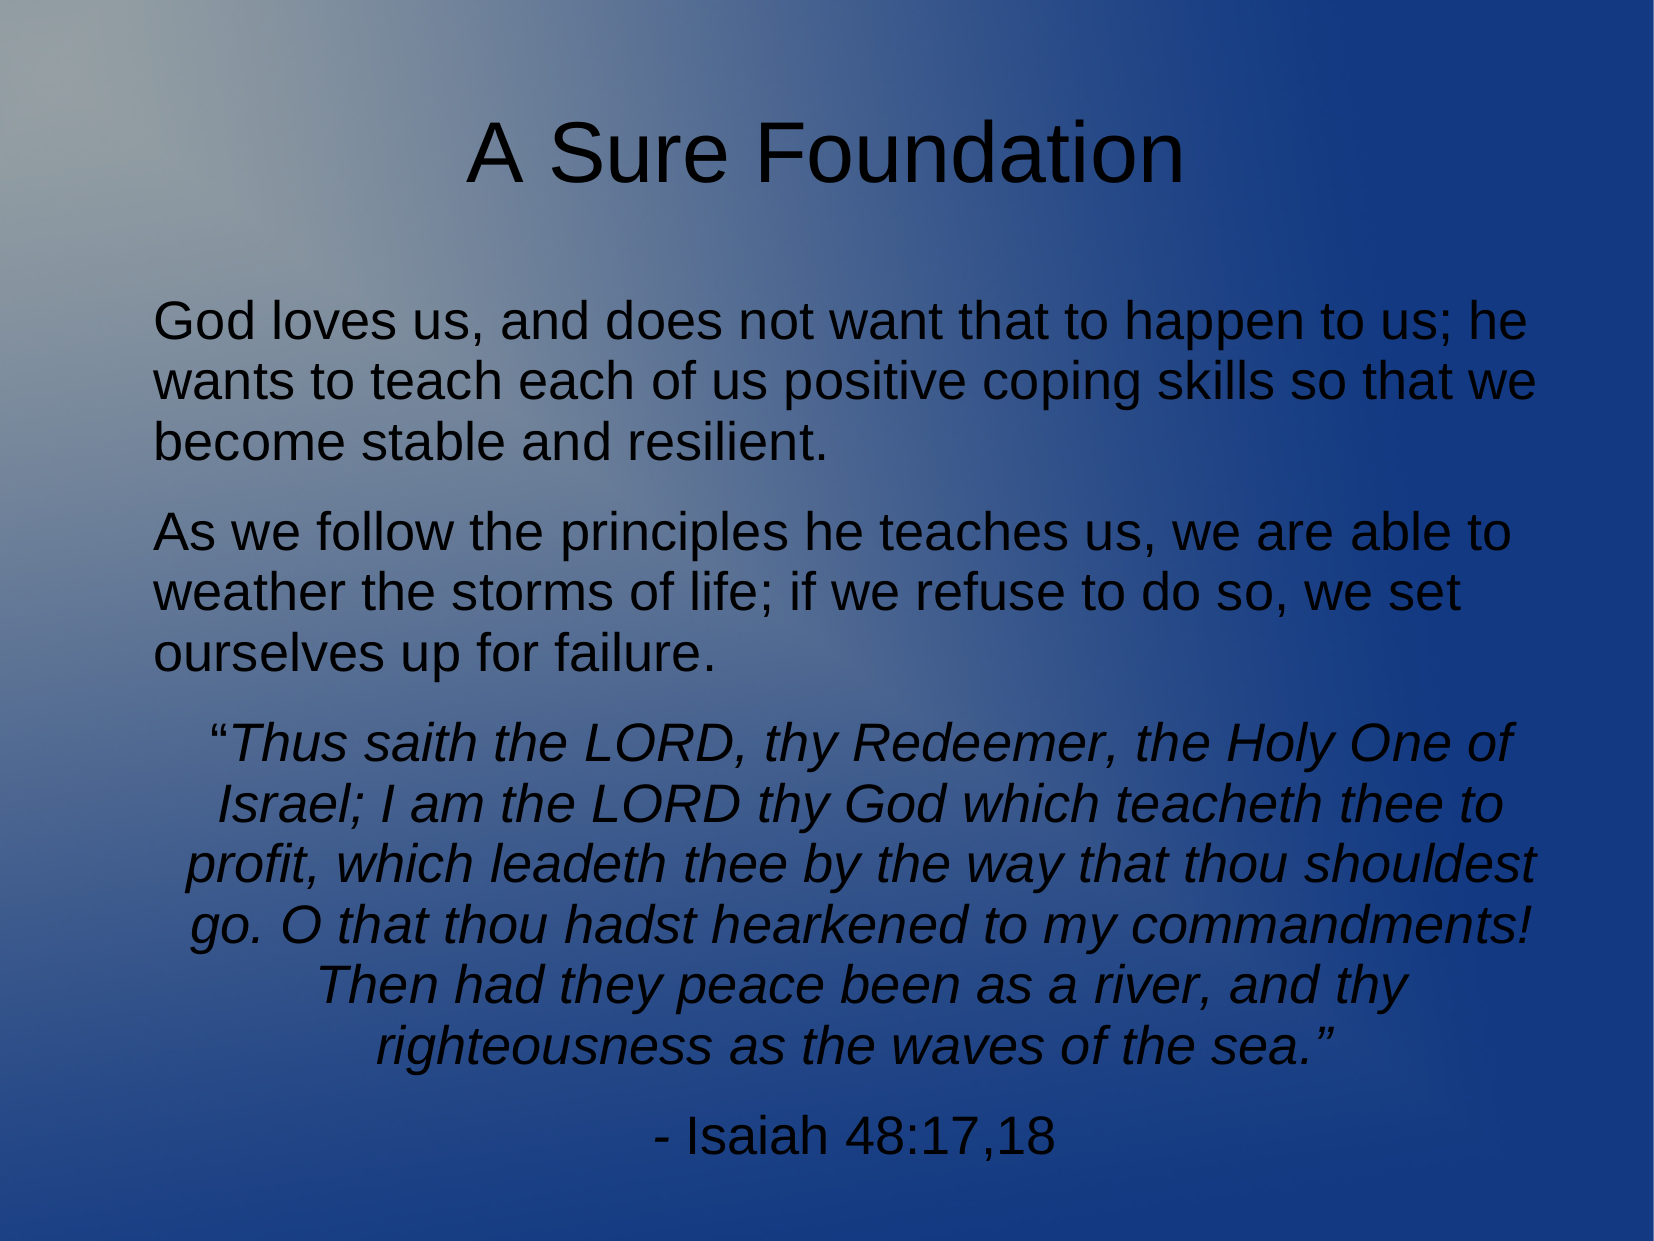

# A Sure Foundation
God loves us, and does not want that to happen to us; he wants to teach each of us positive coping skills so that we become stable and resilient.
As we follow the principles he teaches us, we are able to weather the storms of life; if we refuse to do so, we set ourselves up for failure.
“Thus saith the LORD, thy Redeemer, the Holy One of Israel; I am the LORD thy God which teacheth thee to profit, which leadeth thee by the way that thou shouldest go. O that thou hadst hearkened to my commandments! Then had they peace been as a river, and thy righteousness as the waves of the sea.”
- Isaiah 48:17,18